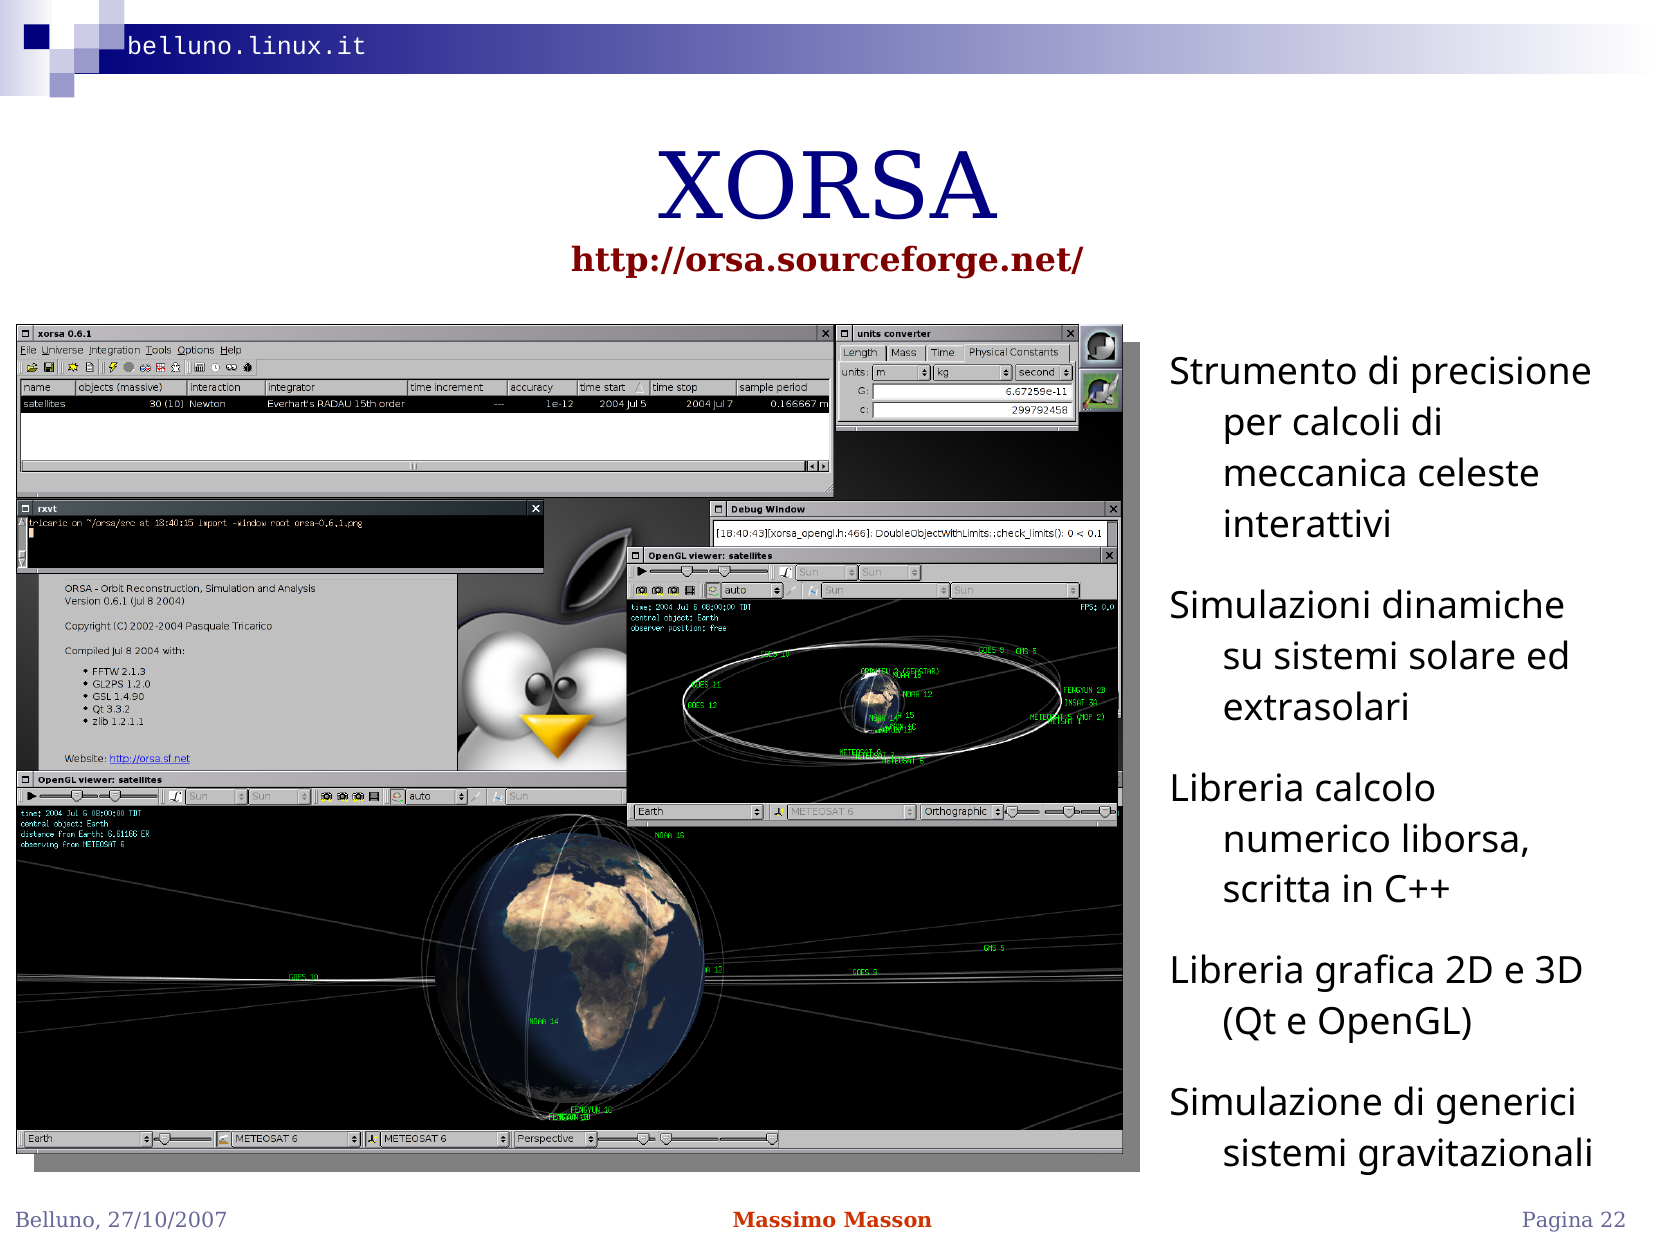

# XORSA http://orsa.sourceforge.net/
Strumento di precisione per calcoli di meccanica celeste interattivi
Simulazioni dinamiche su sistemi solare ed extrasolari
Libreria calcolo numerico liborsa, scritta in C++
Libreria grafica 2D e 3D (Qt e OpenGL)
Simulazione di generici sistemi gravitazionali